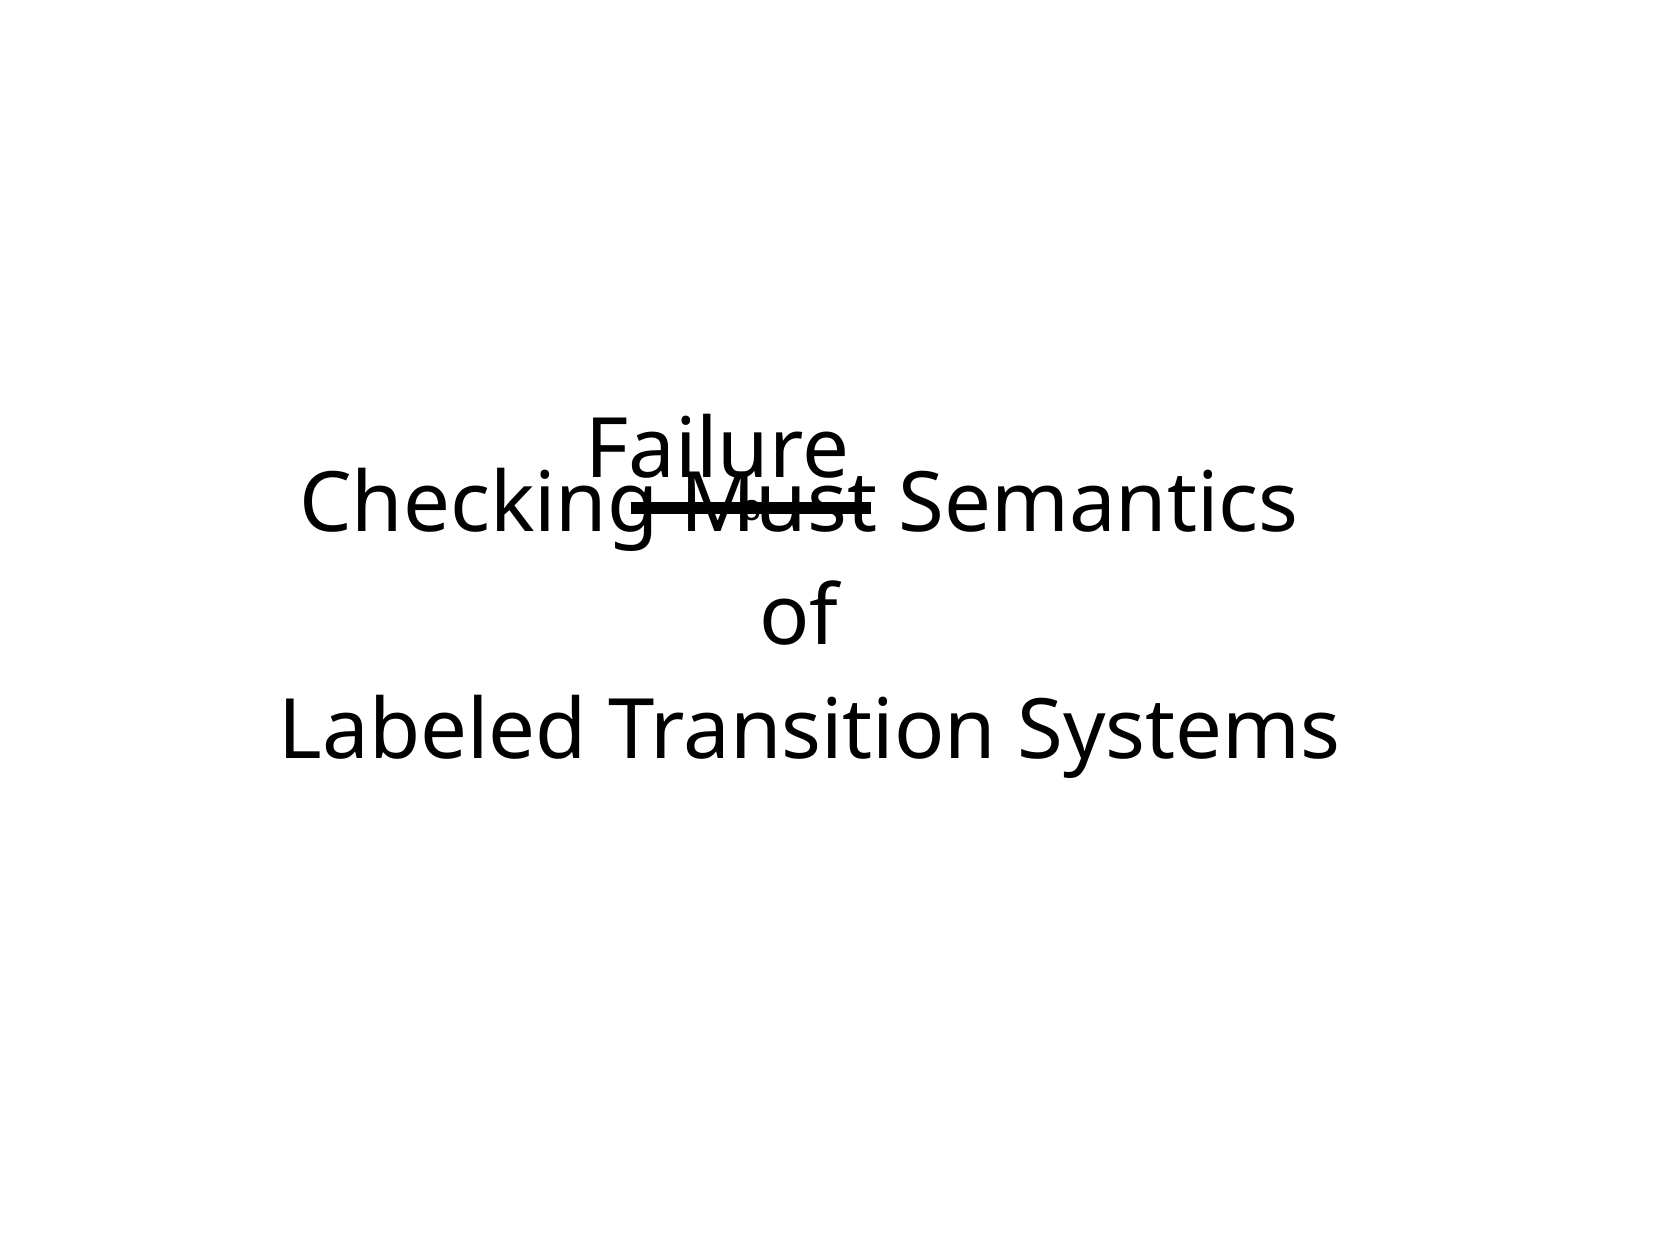

#
Checking Must Semantics
of
Labeled Transition Systems
Failure
c